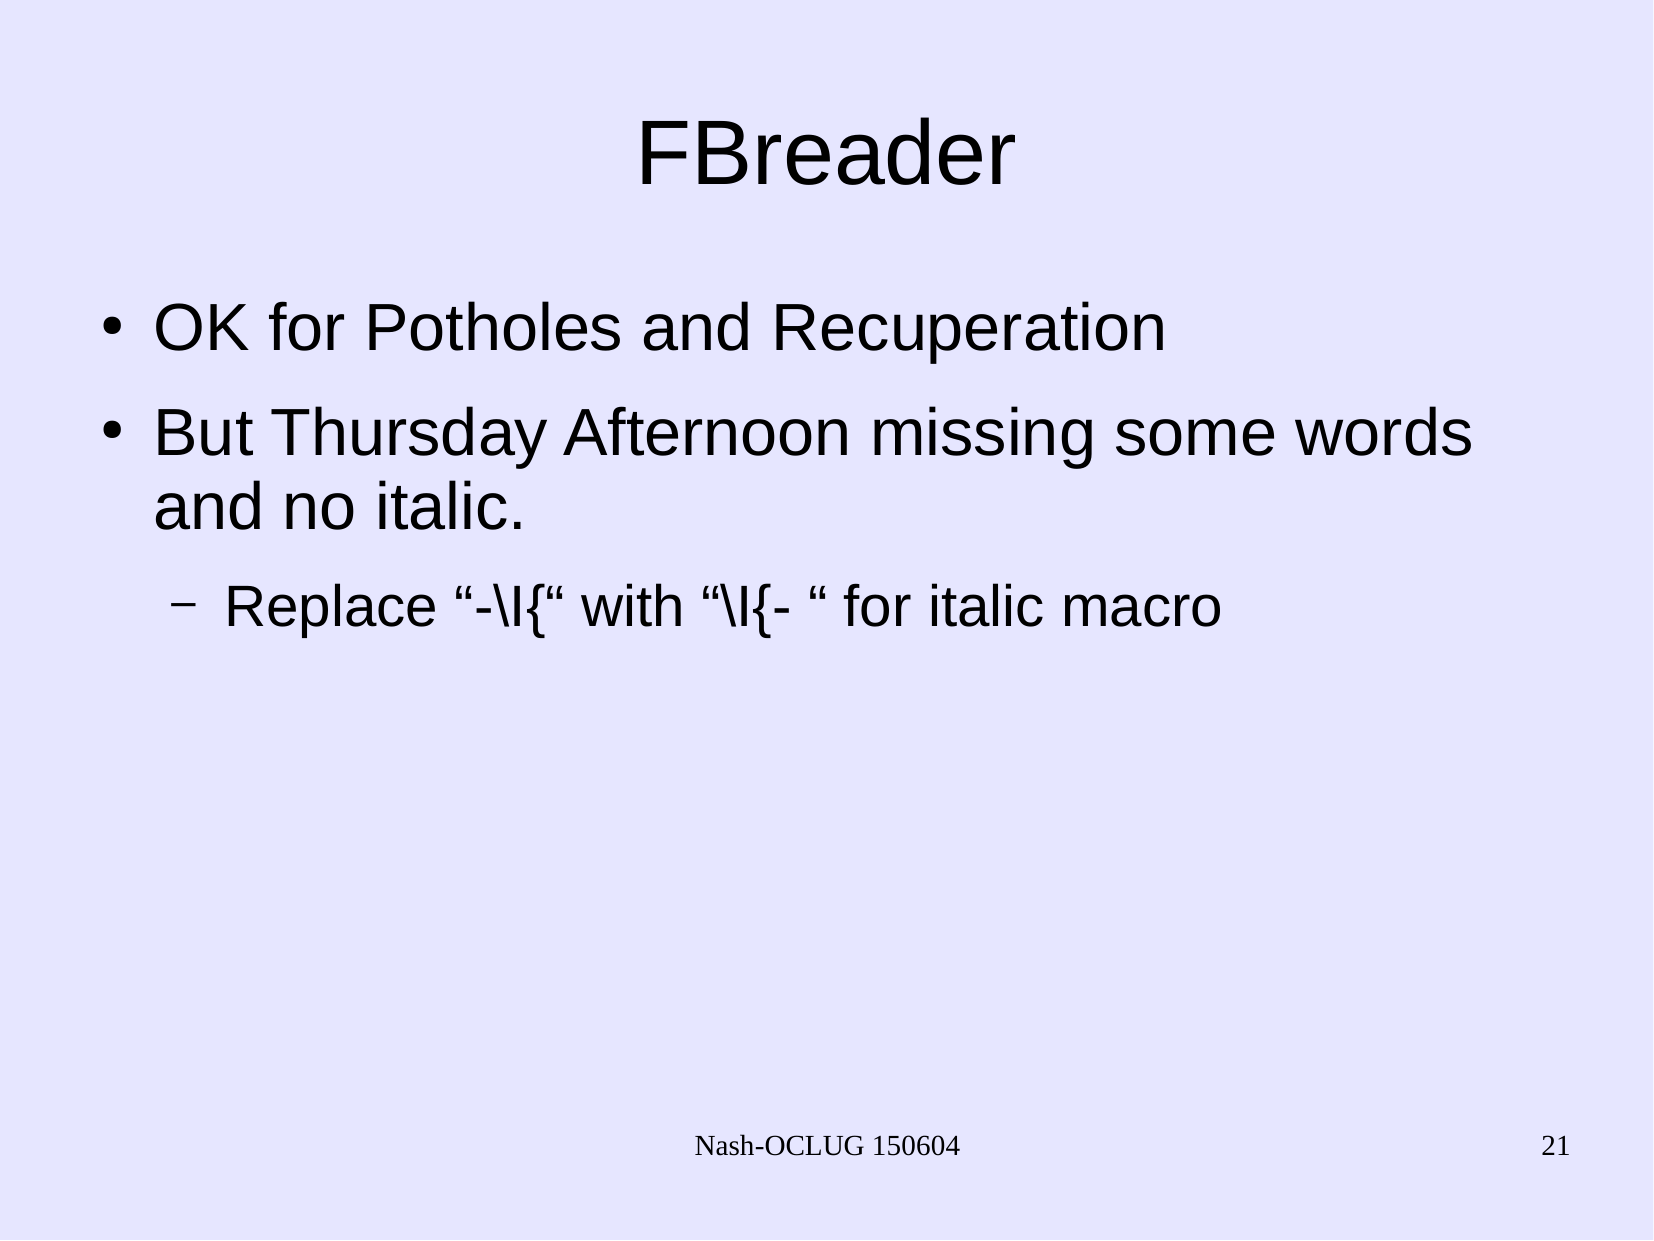

# FBreader
OK for Potholes and Recuperation
But Thursday Afternoon missing some words and no italic.
Replace “-\I{“ with “\I{- “ for italic macro
21